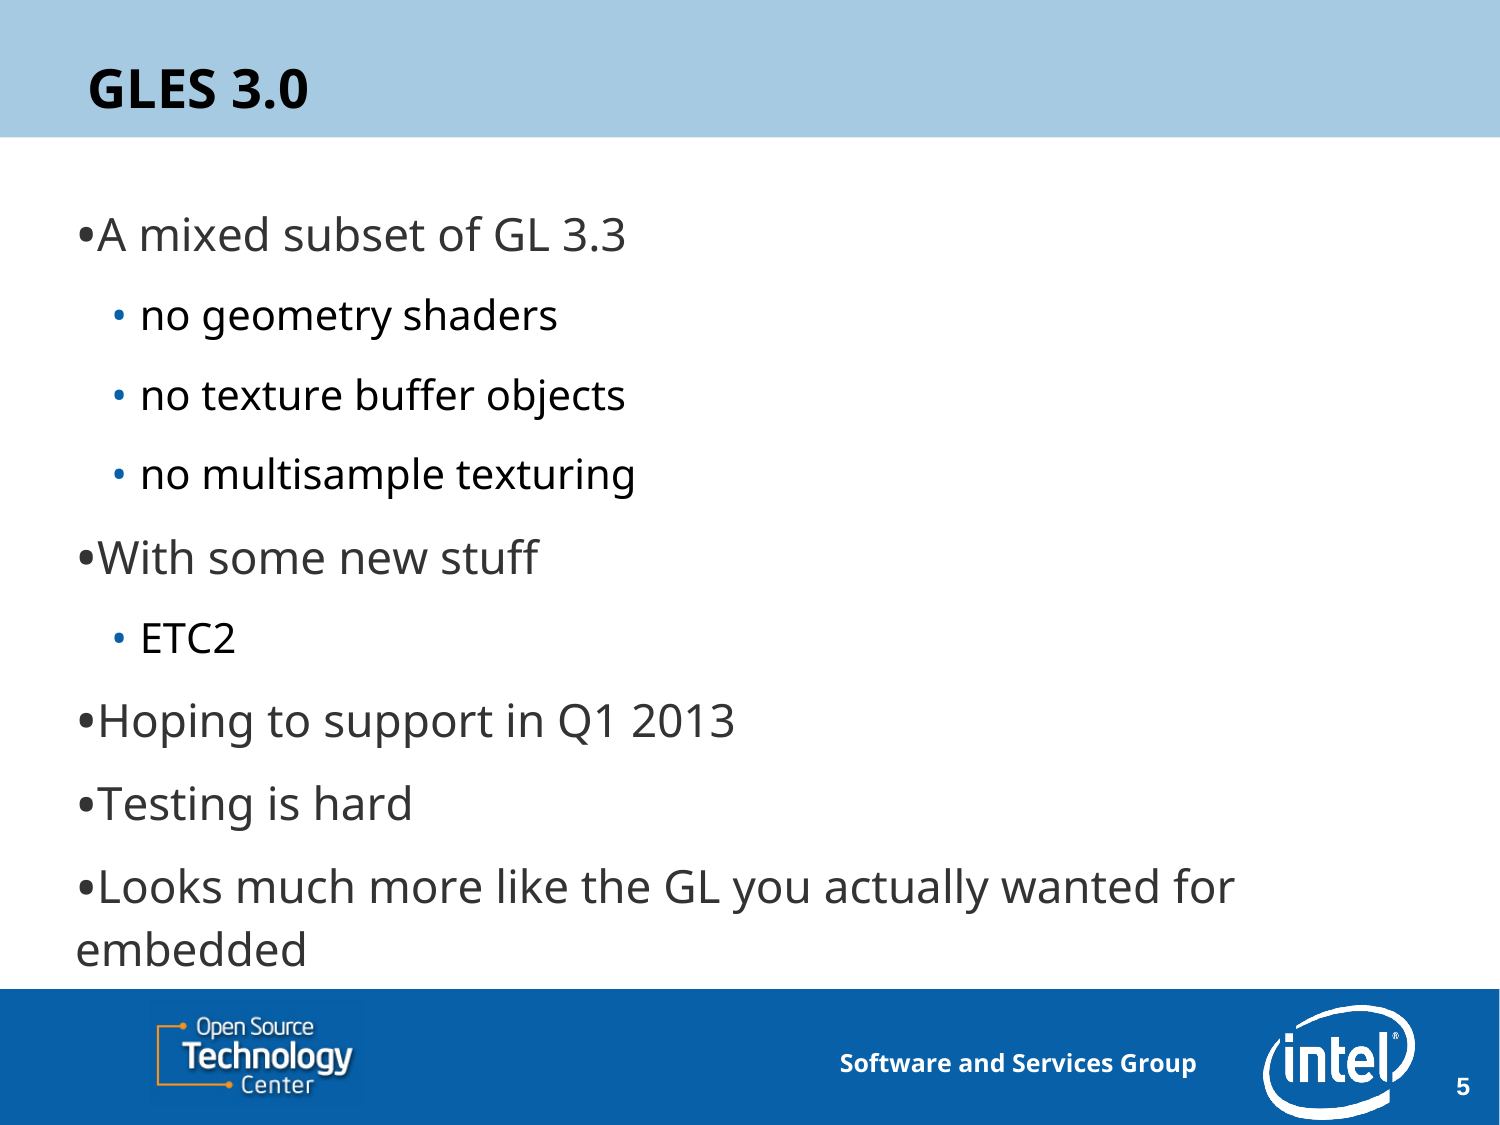

# GLES 3.0
A mixed subset of GL 3.3
no geometry shaders
no texture buffer objects
no multisample texturing
With some new stuff
ETC2
Hoping to support in Q1 2013
Testing is hard
Looks much more like the GL you actually wanted for embedded